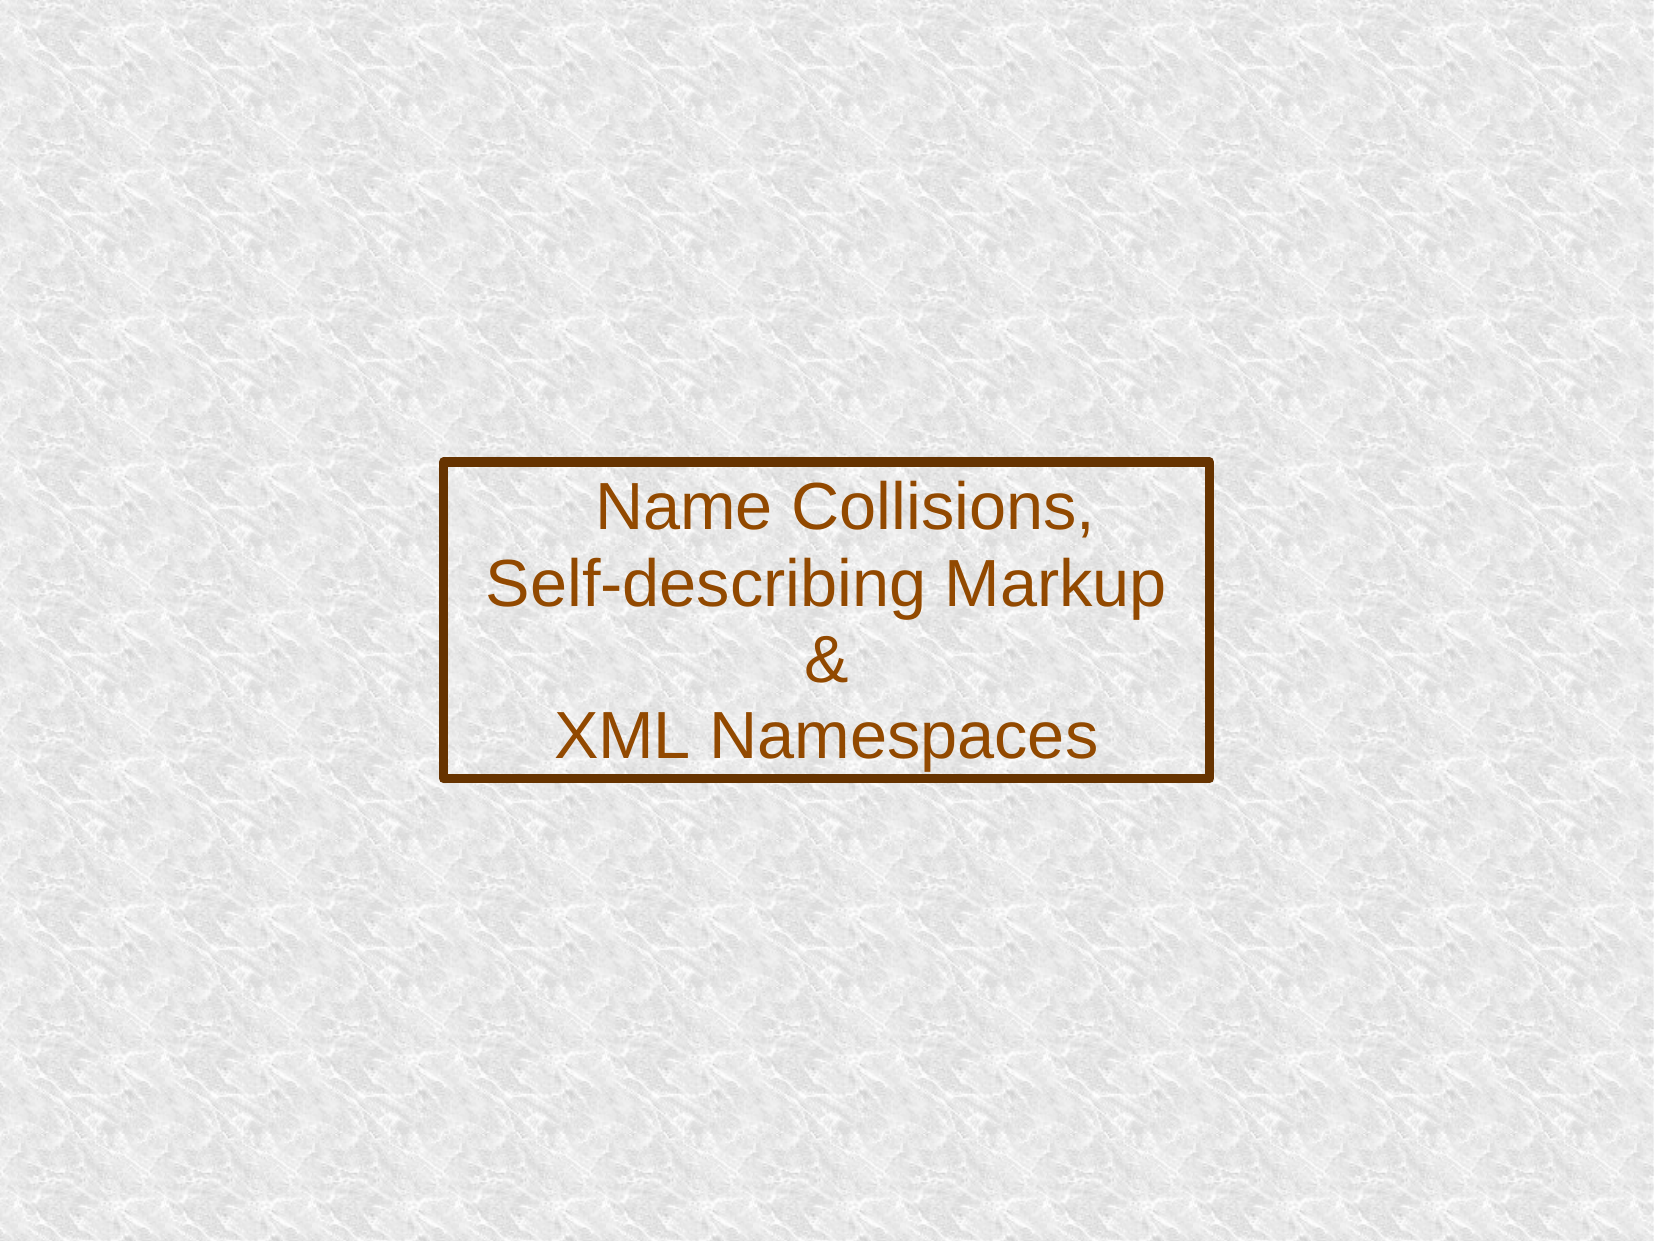

# Name Collisions, Self-describing Markup & XML Namespaces